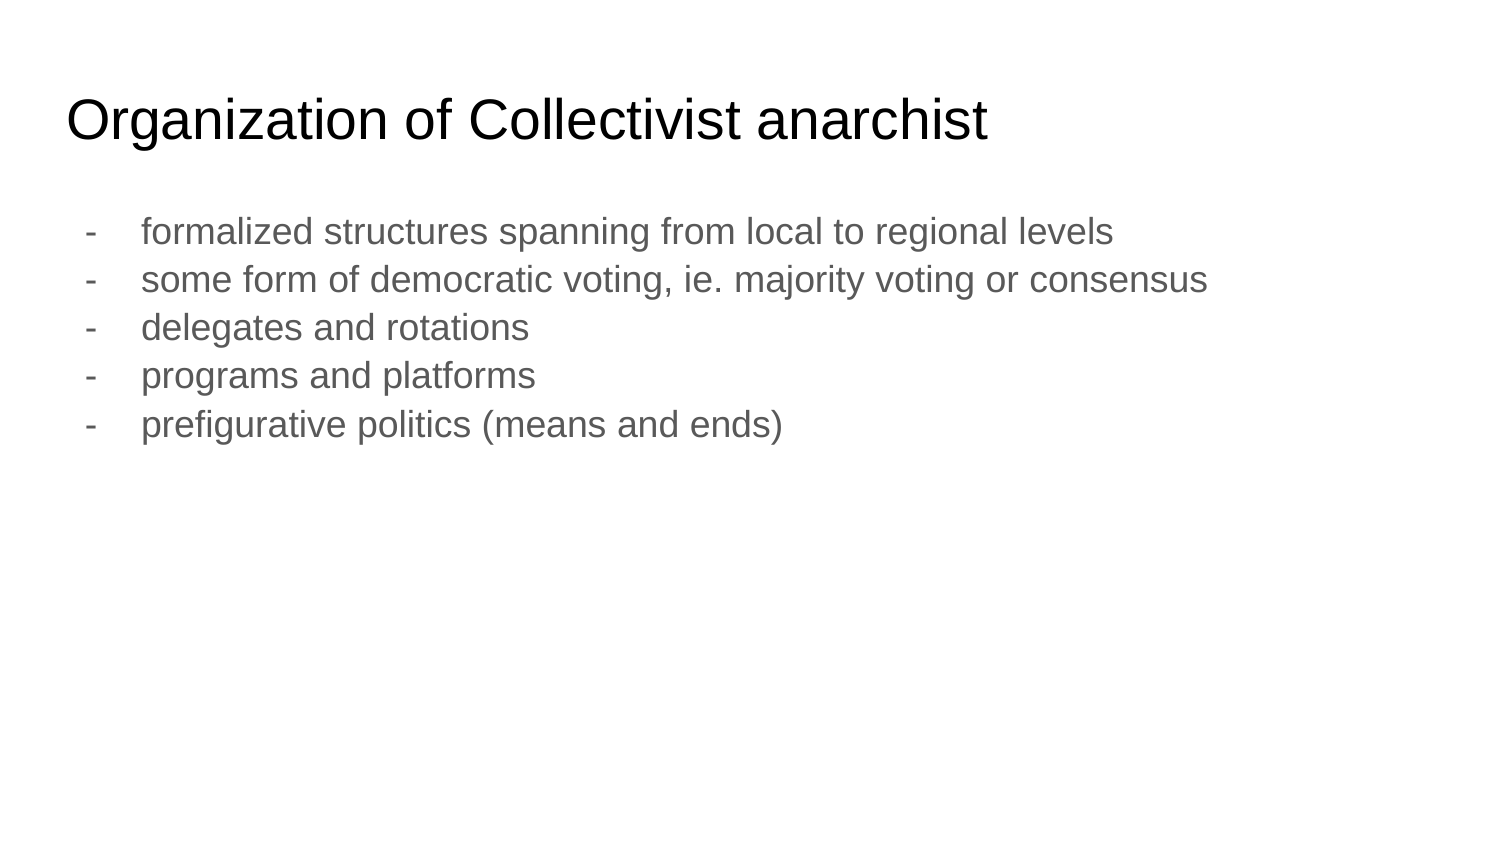

# Organization of Collectivist anarchist
formalized structures spanning from local to regional levels
some form of democratic voting, ie. majority voting or consensus
delegates and rotations
programs and platforms
prefigurative politics (means and ends)